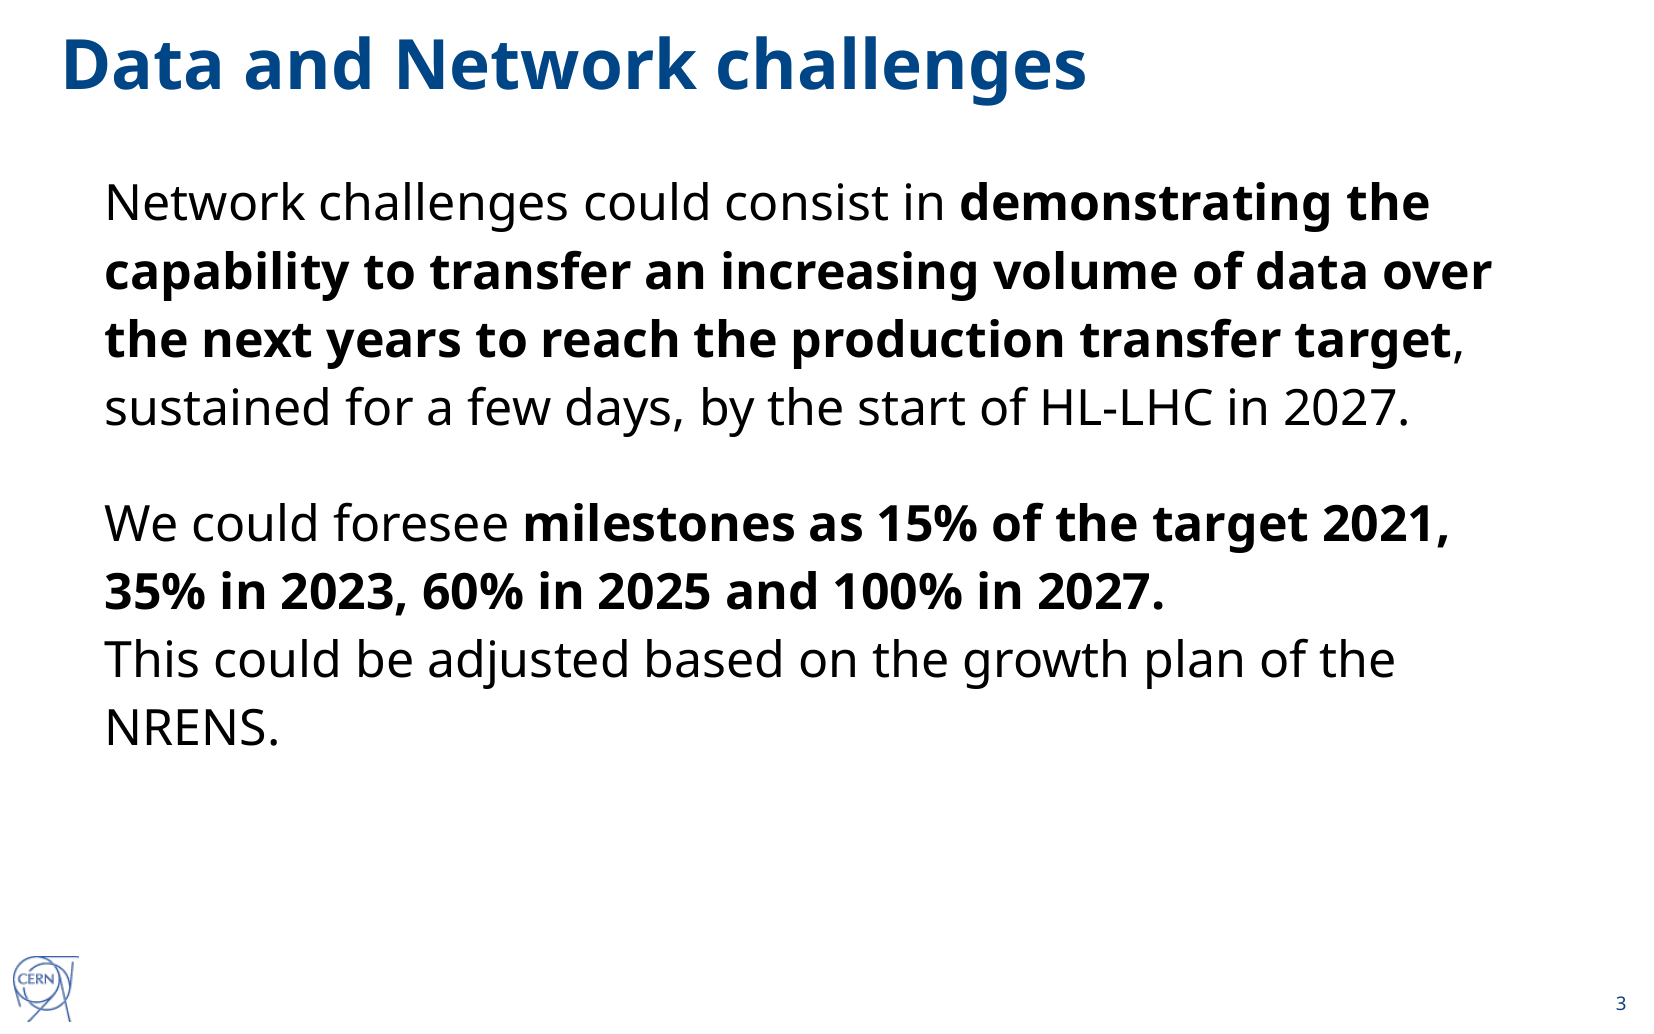

# Data and Network challenges
Network challenges could consist in demonstrating the capability to transfer an increasing volume of data over the next years to reach the production transfer target, sustained for a few days, by the start of HL-LHC in 2027.
We could foresee milestones as 15% of the target 2021, 35% in 2023, 60% in 2025 and 100% in 2027.
This could be adjusted based on the growth plan of the NRENS.